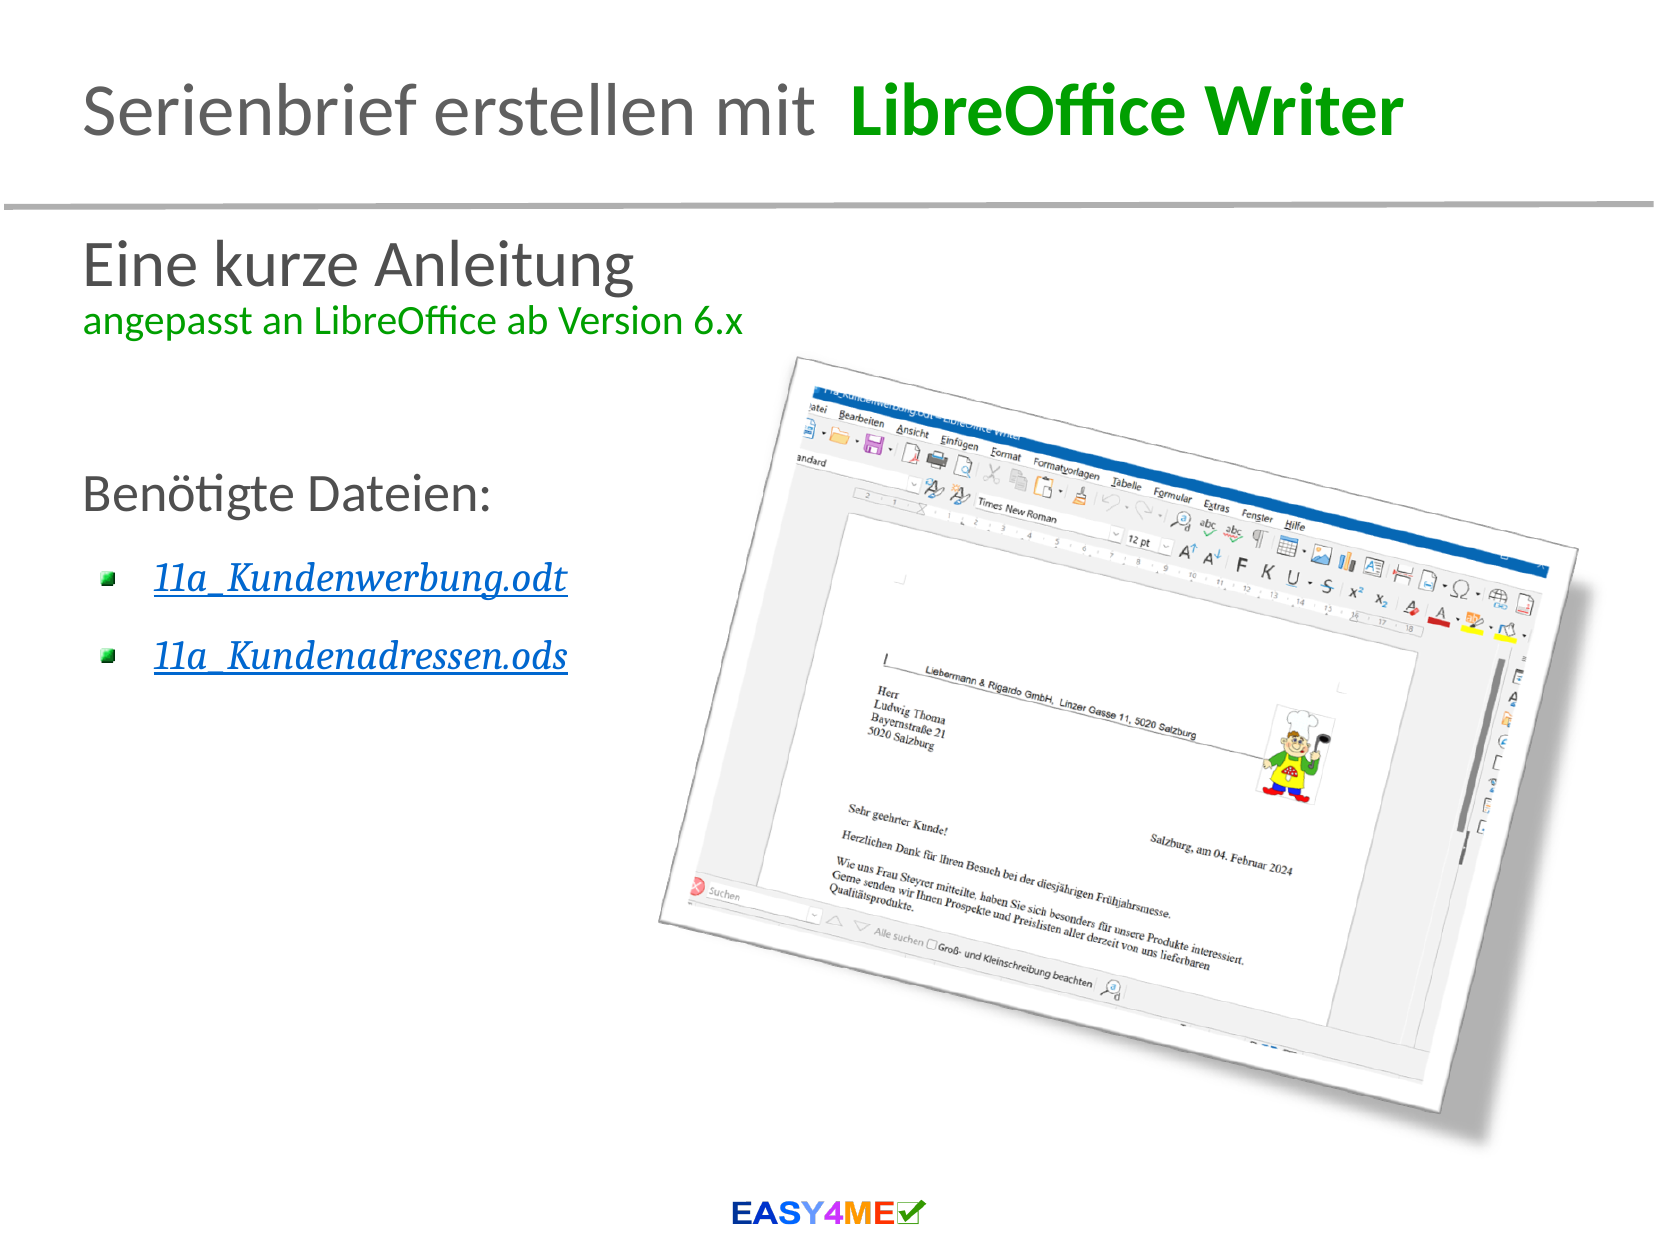

# Serienbrief erstellen mit LibreOffice Writer
Eine kurze Anleitung
angepasst an LibreOffice ab Version 6.x
Benötigte Dateien:
11a_Kundenwerbung.odt
11a_Kundenadressen.ods